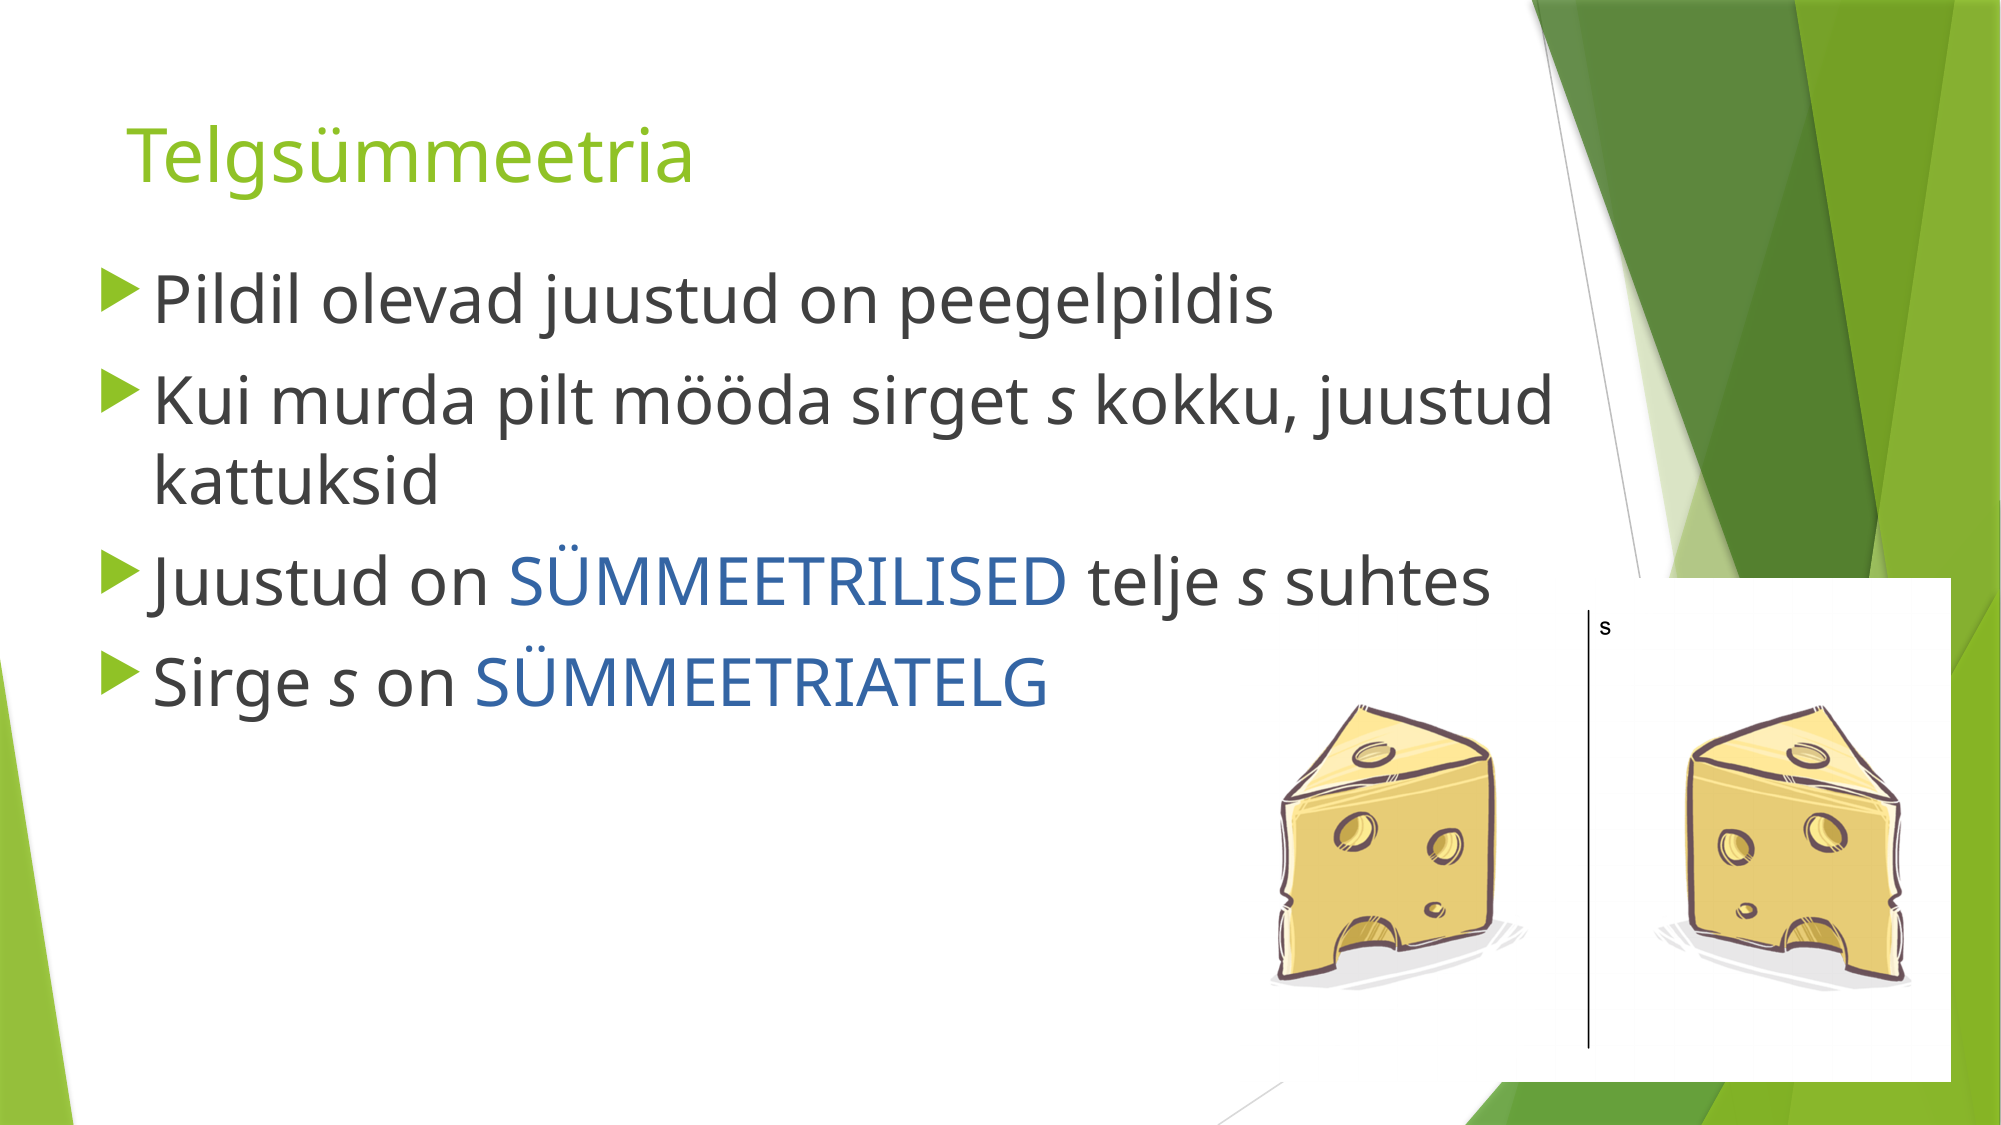

# Telgsümmeetria
Pildil olevad juustud on peegelpildis
Kui murda pilt mööda sirget s kokku, juustud kattuksid
Juustud on SÜMMEETRILISED telje s suhtes
Sirge s on SÜMMEETRIATELG